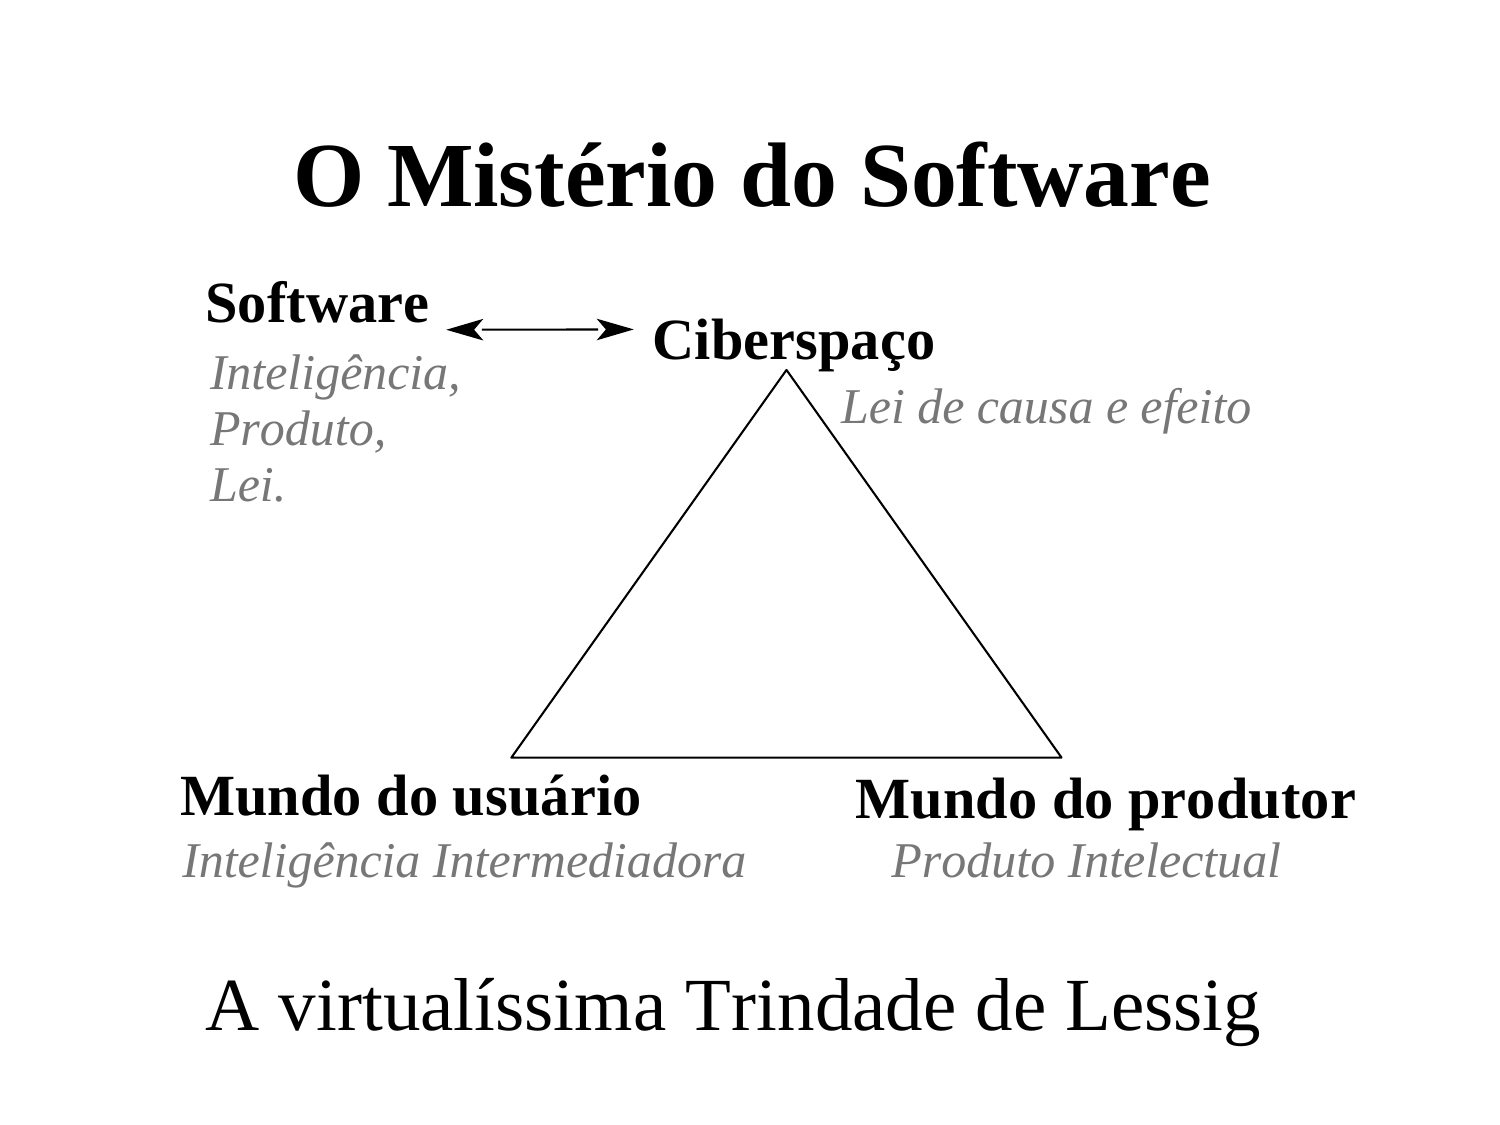

# O Mistério do Software
Software
Ciberspaço
Inteligência, Produto,
Lei.
Lei de causa e efeito
Codifica
Mundo do usuário
Mundo do produtor
Inteligência Intermediadora
Produto Intelectual
A virtualíssima Trindade de Lessig